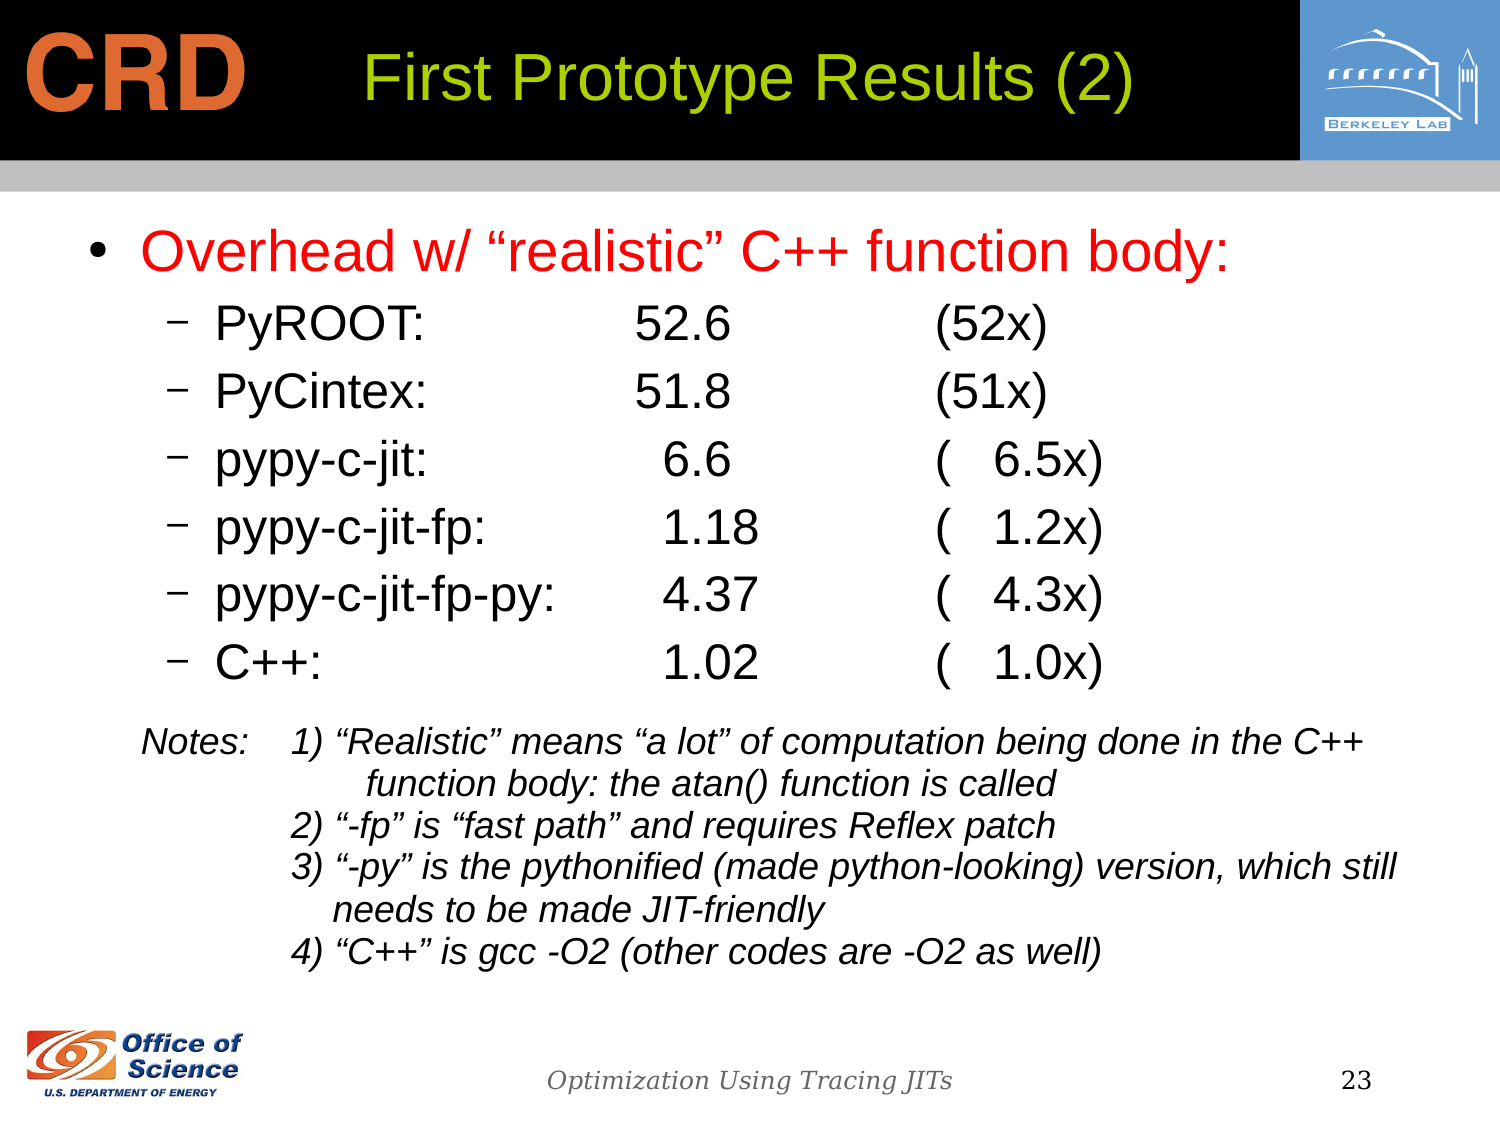

# First Prototype Results (2)
Overhead w/ “realistic” C++ function body:
PyROOT:			52.6			(52x)
PyCintex:			51.8			(51x)
pypy-c-jit:			 6.6			( 6.5x)
pypy-c-jit-fp:		 1.18			( 1.2x)
pypy-c-jit-fp-py:		 4.37			( 4.3x)
C++:					 1.02			( 1.0x)
Notes:	1) “Realistic” means “a lot” of computation being done in the C++
			function body: the atan() function is called
		2) “-fp” is “fast path” and requires Reflex patch
		3) “-py” is the pythonified (made python-looking) version, which still
		 needs to be made JIT-friendly
		4) “C++” is gcc -O2 (other codes are -O2 as well)
Optimization Using Tracing JITs
23